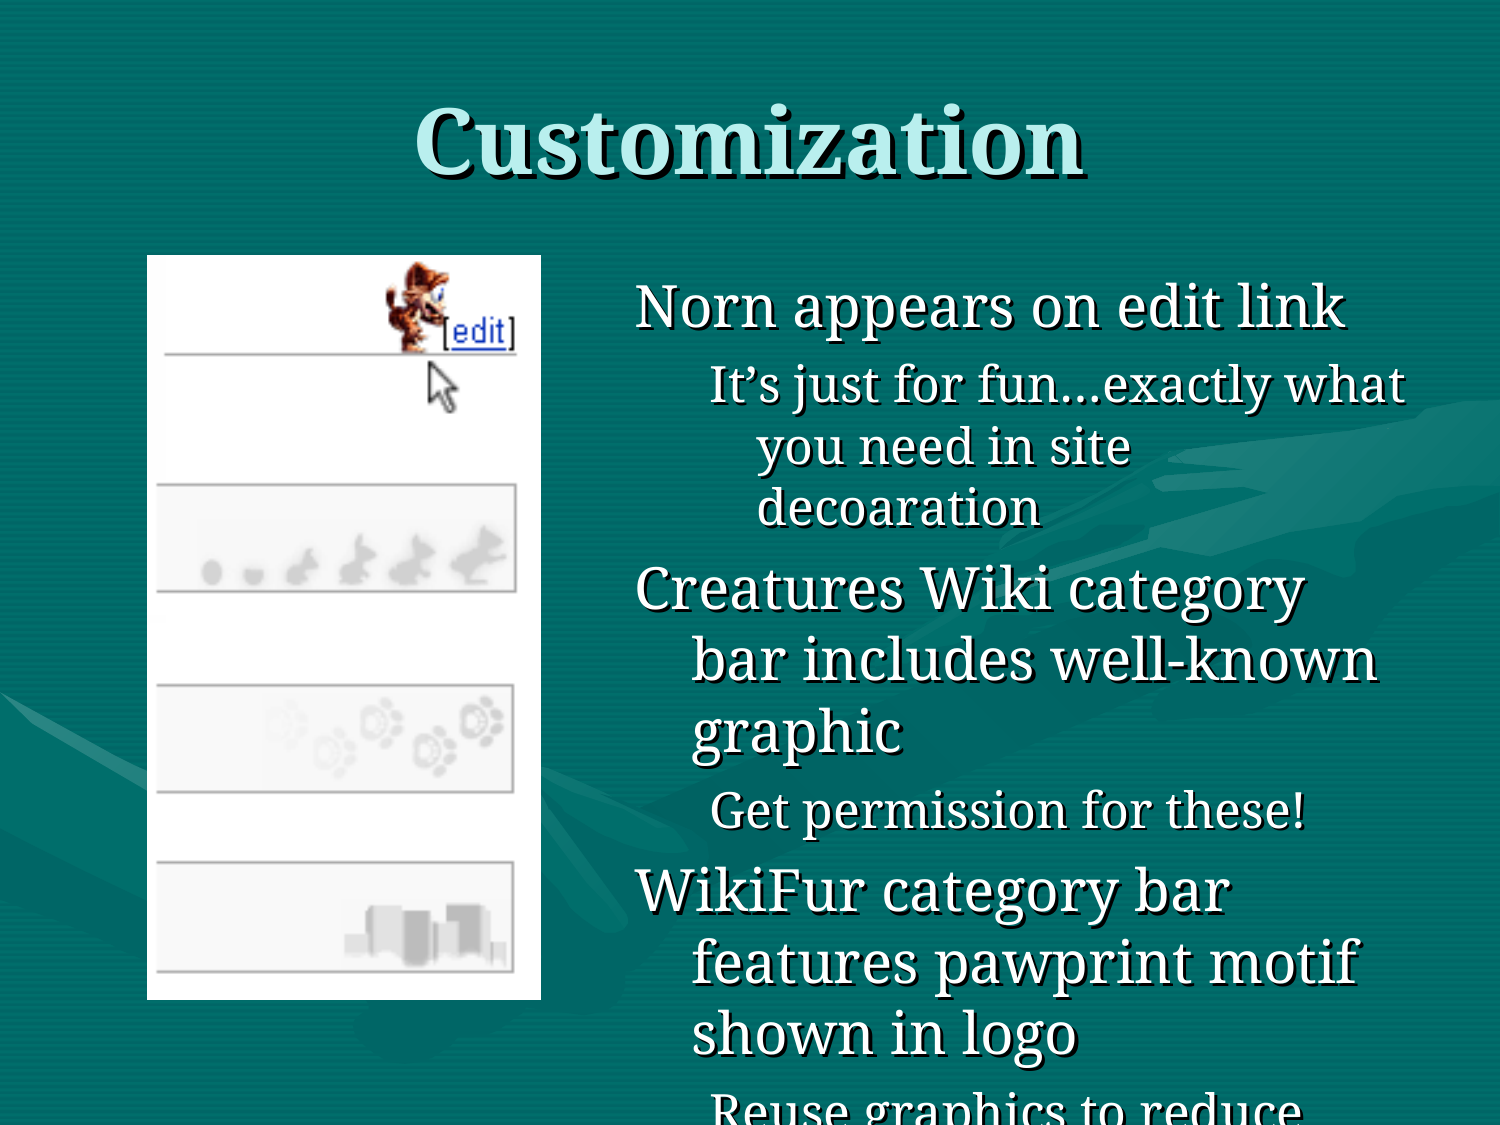

# Customization
Norn appears on edit link
It’s just for fun…exactly what you need in site decoaration
Creatures Wiki category bar includes well-known graphic
Get permission for these!
WikiFur category bar features pawprint motif shown in logo
Reuse graphics to reduce time
Wikicities category bar – one of many echos of the logo